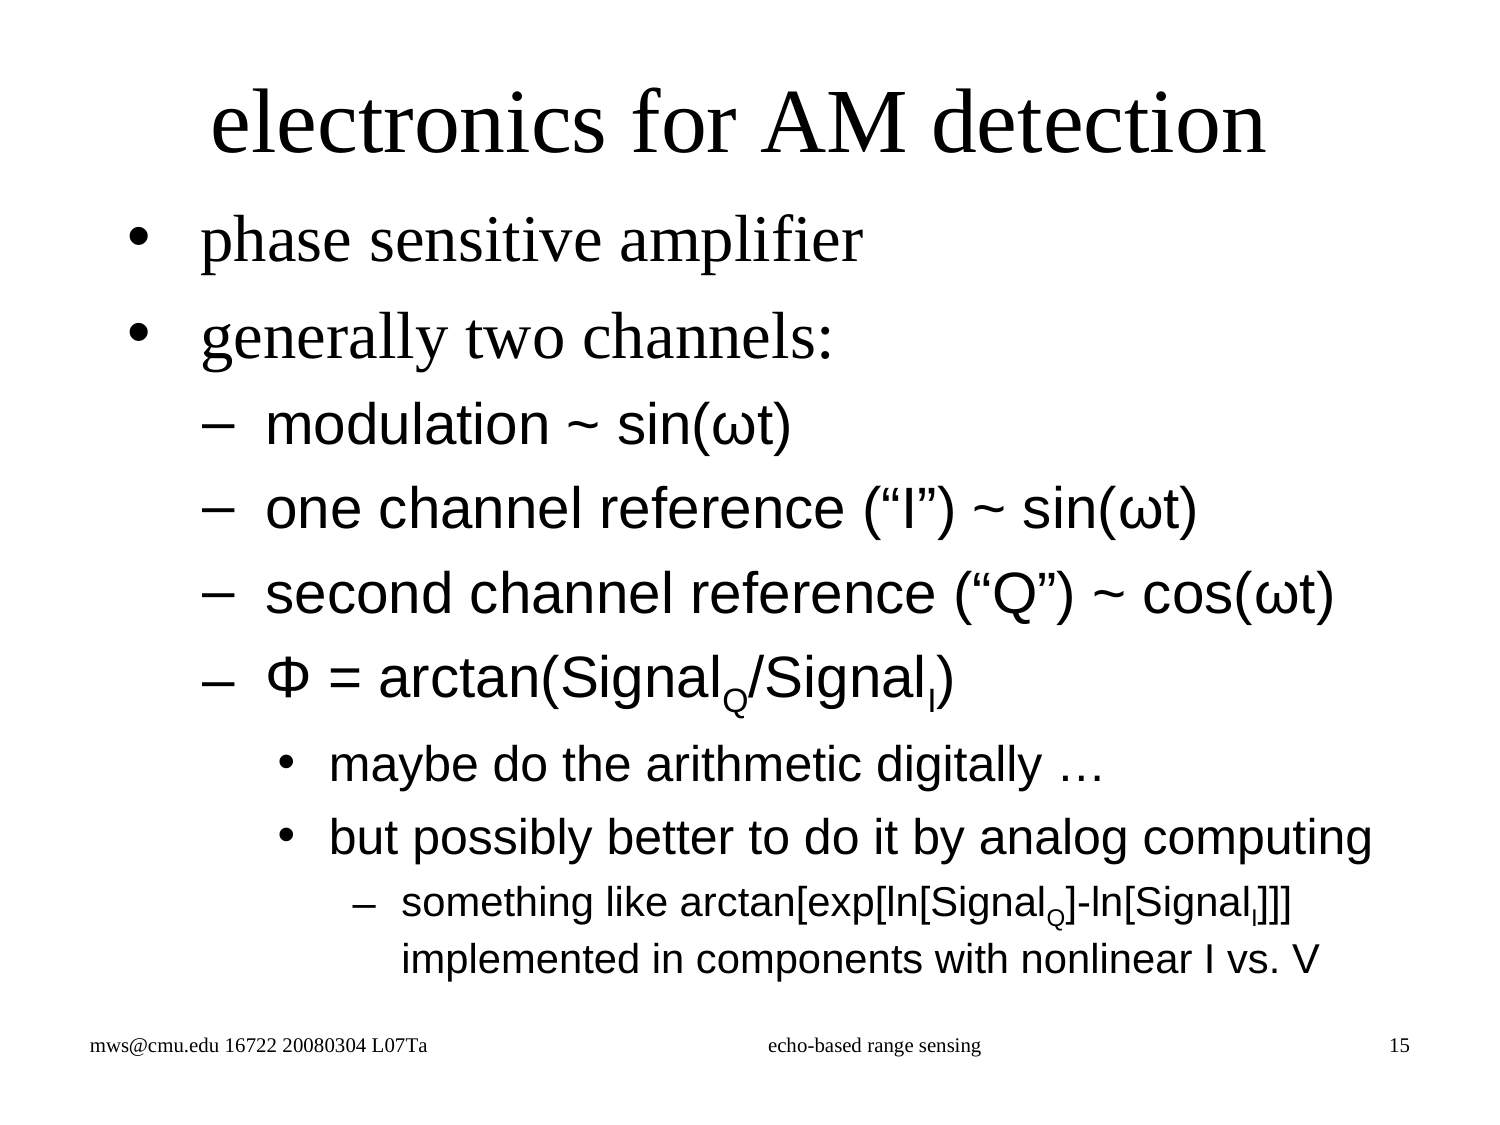

electronics for AM detection
 phase sensitive amplifier
 generally two channels:
 modulation ~ sin(ωt)
 one channel reference (“I”) ~ sin(ωt)
 second channel reference (“Q”) ~ cos(ωt)
 Φ = arctan(SignalQ/SignalI)
 maybe do the arithmetic digitally …
 but possibly better to do it by analog computing
 something like arctan[exp[ln[SignalQ]-ln[SignalI]]]
 implemented in components with nonlinear I vs. V
mws@cmu.edu 16722 20080304 L07Ta
echo-based range sensing